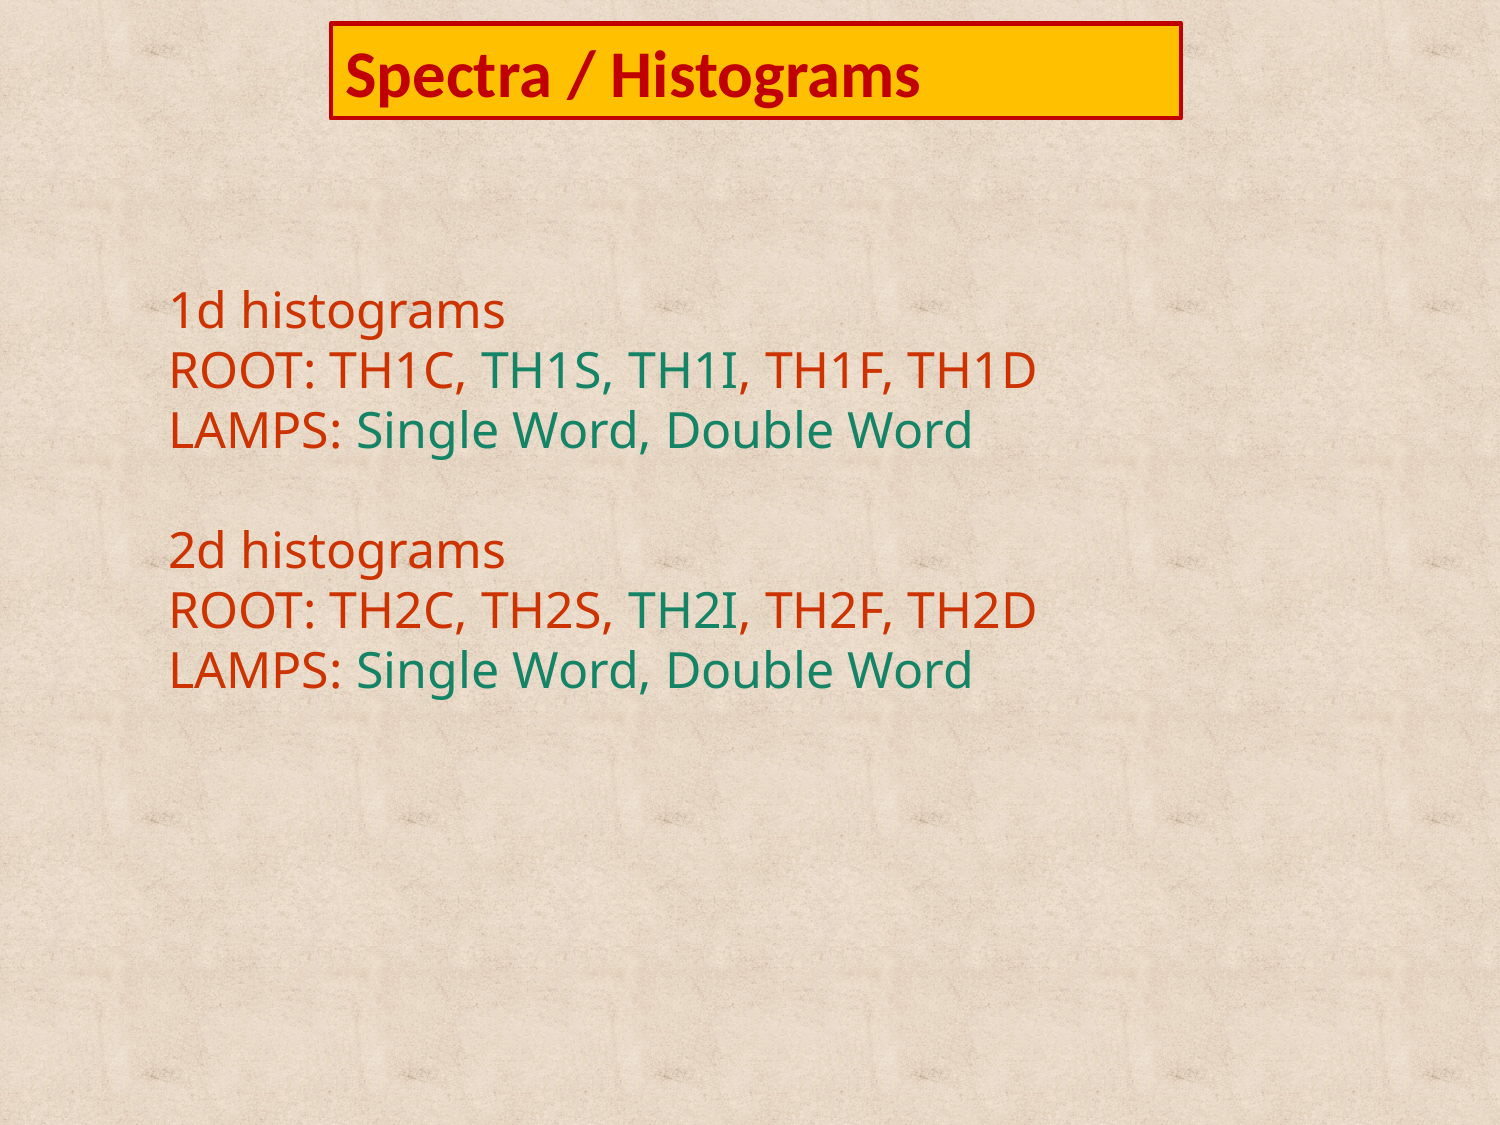

Spectra / Histograms
1d histograms
ROOT: TH1C, TH1S, TH1I, TH1F, TH1D
LAMPS: Single Word, Double Word
2d histograms
ROOT: TH2C, TH2S, TH2I, TH2F, TH2D
LAMPS: Single Word, Double Word